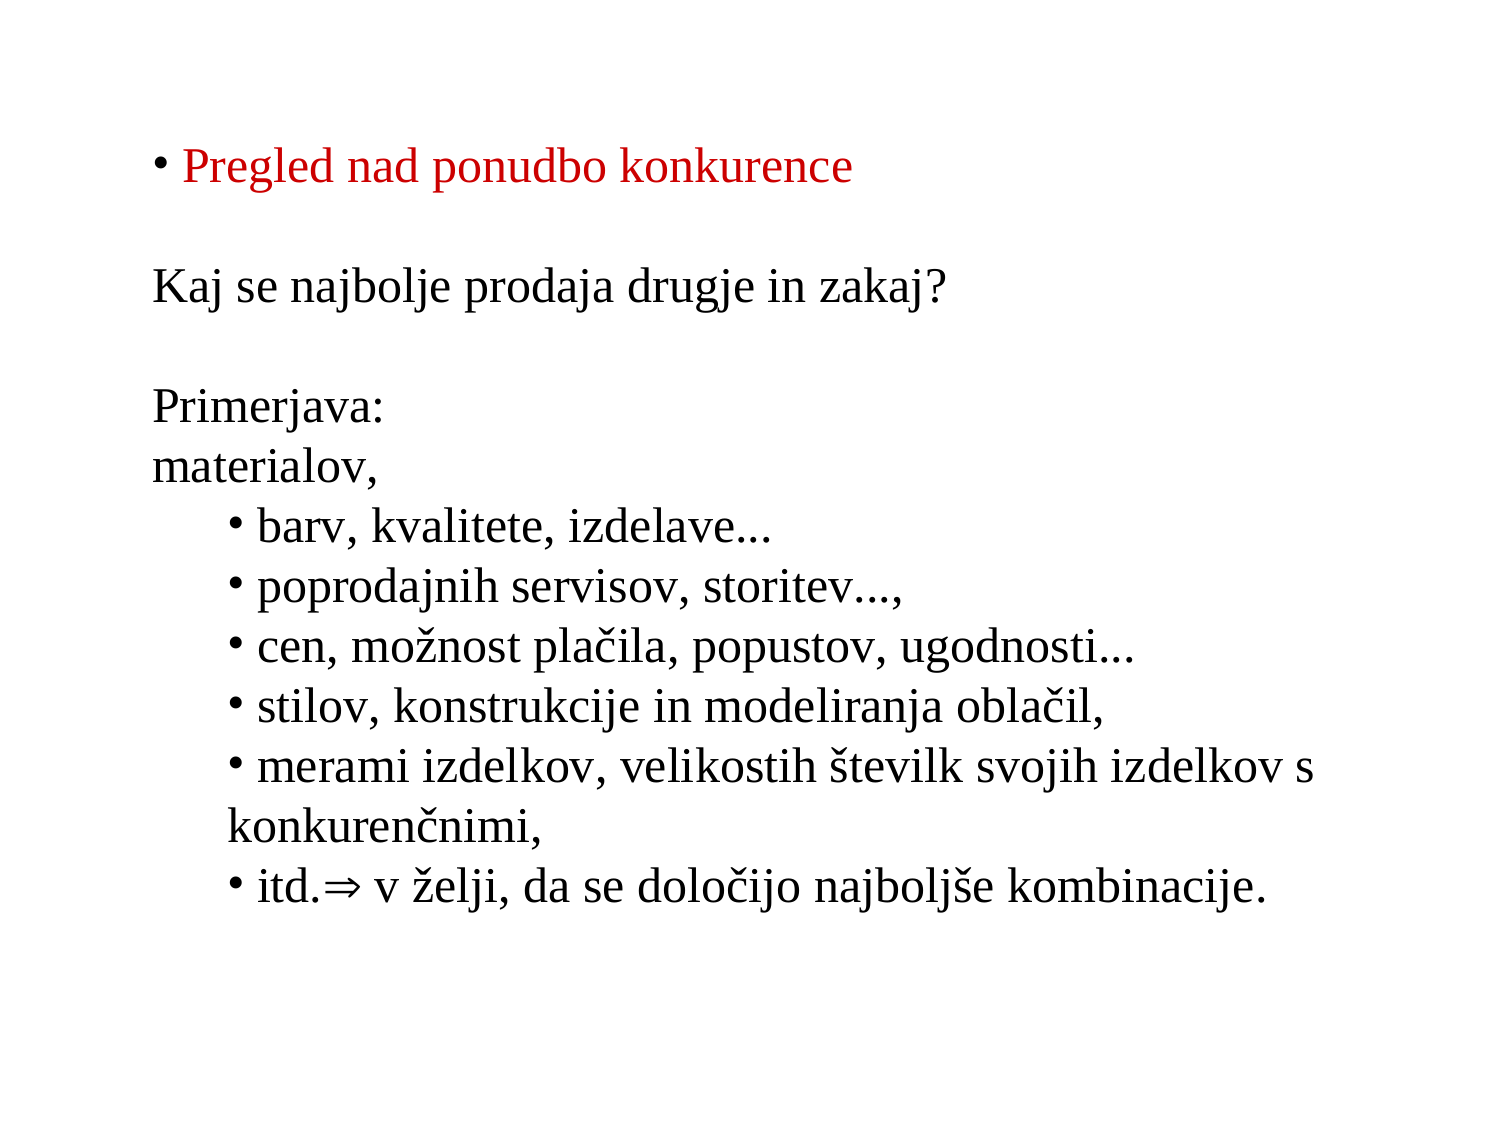

Pregled nad ponudbo konkurence
Kaj se najbolje prodaja drugje in zakaj?
Primerjava:
materialov,
 barv, kvalitete, izdelave...
 poprodajnih servisov, storitev...,
 cen, možnost plačila, popustov, ugodnosti...
 stilov, konstrukcije in modeliranja oblačil,
 merami izdelkov, velikostih številk svojih izdelkov s konkurenčnimi,
 itd. v želji, da se določijo najboljše kombinacije.